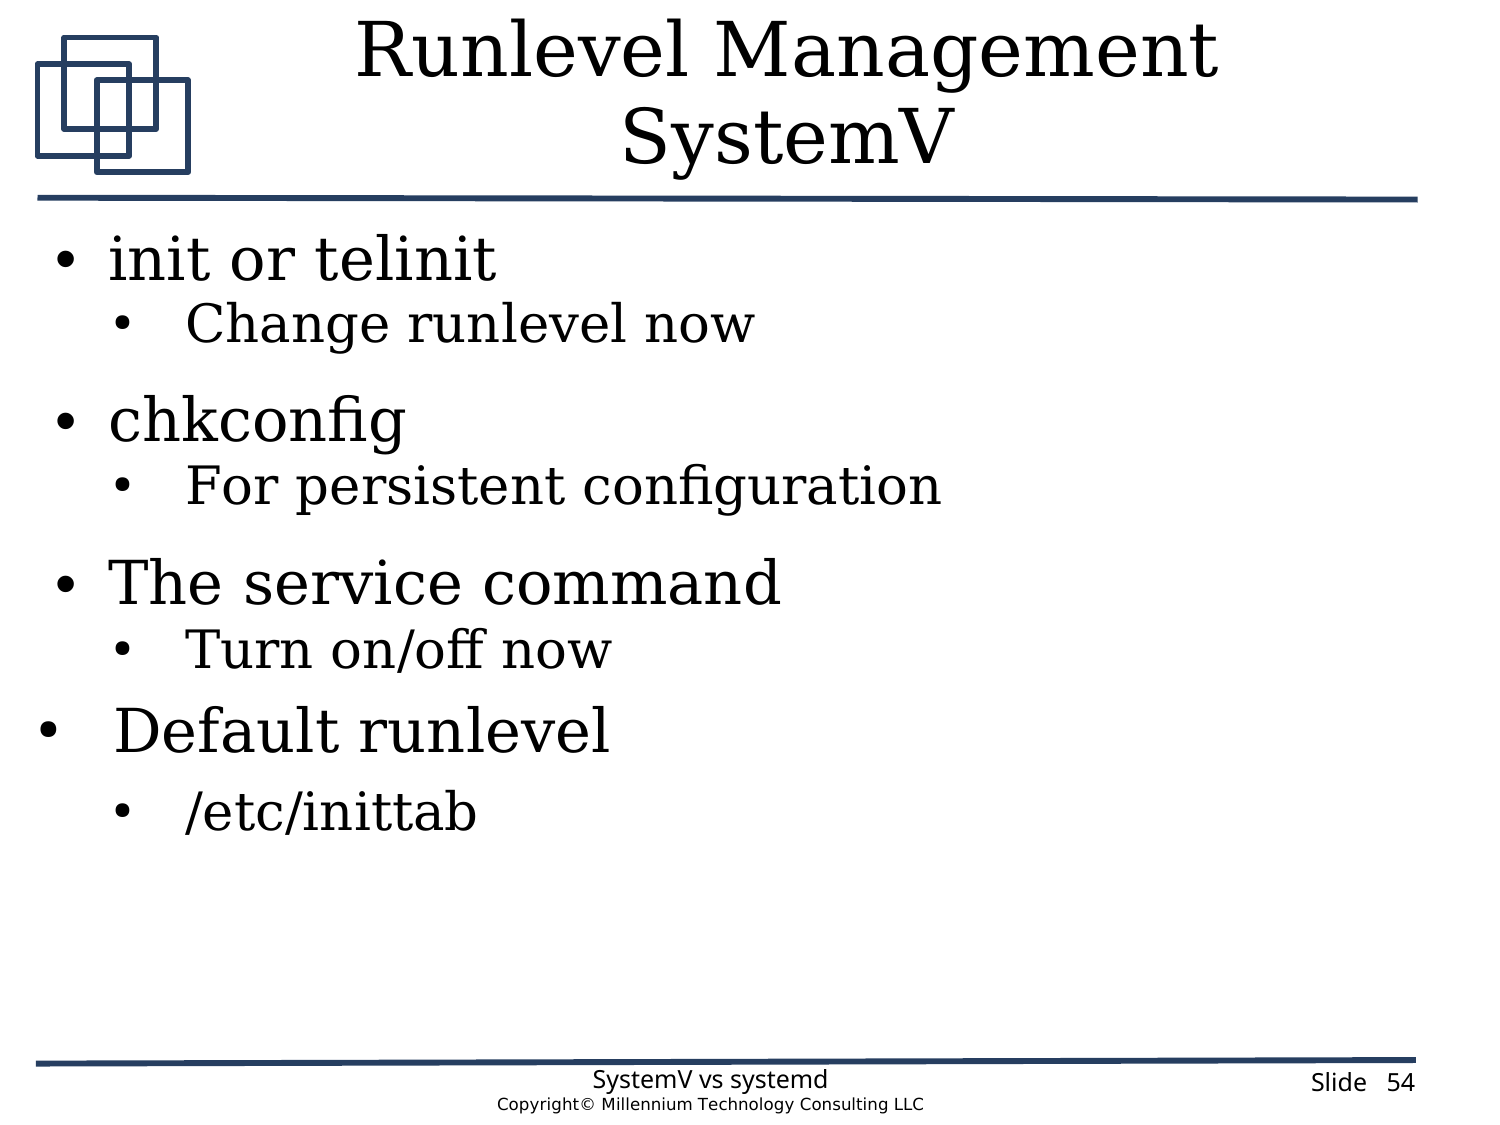

# Runlevel Management SystemV
init or telinit
Change runlevel now
chkconfig
For persistent configuration
The service command
Turn on/off now
Default runlevel
/etc/inittab